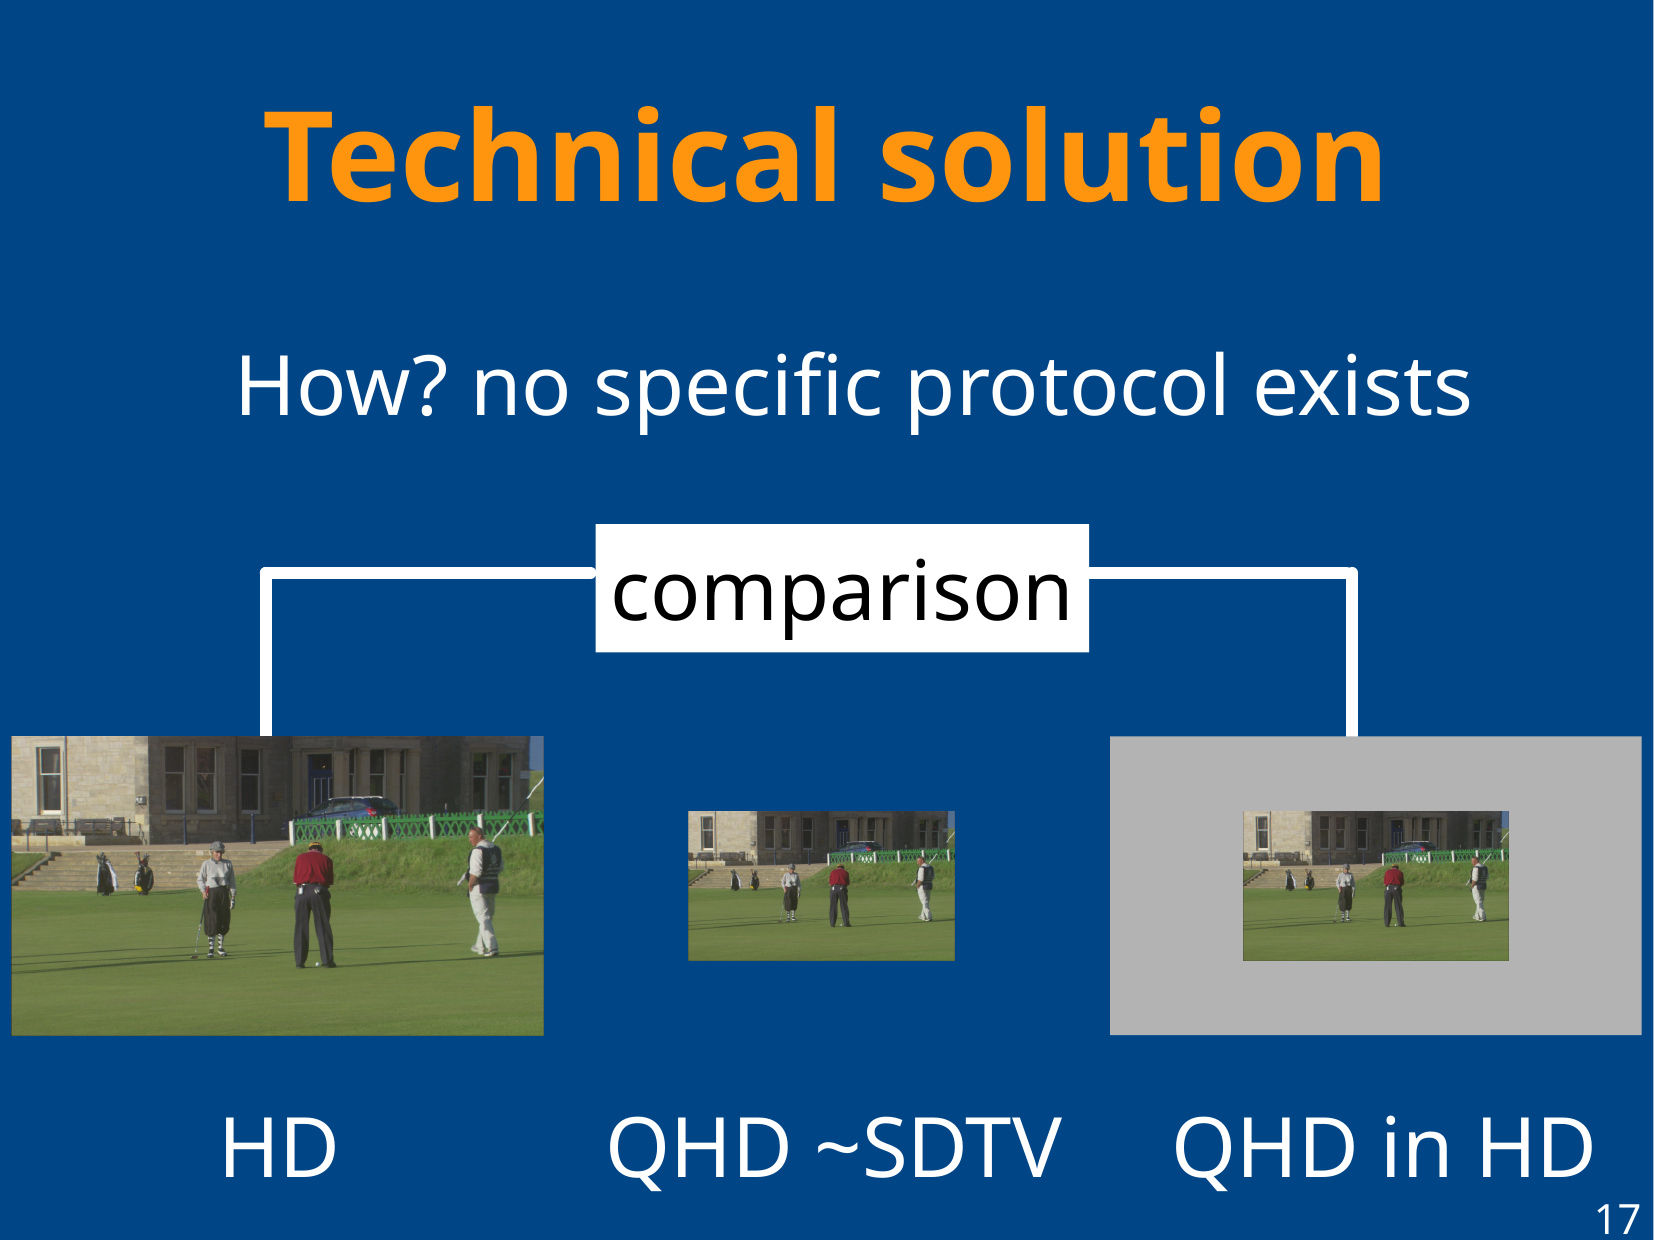

# Technical solution
How? no specific protocol exists
comparison
HD
QHD ~SDTV
QHD in HD
17